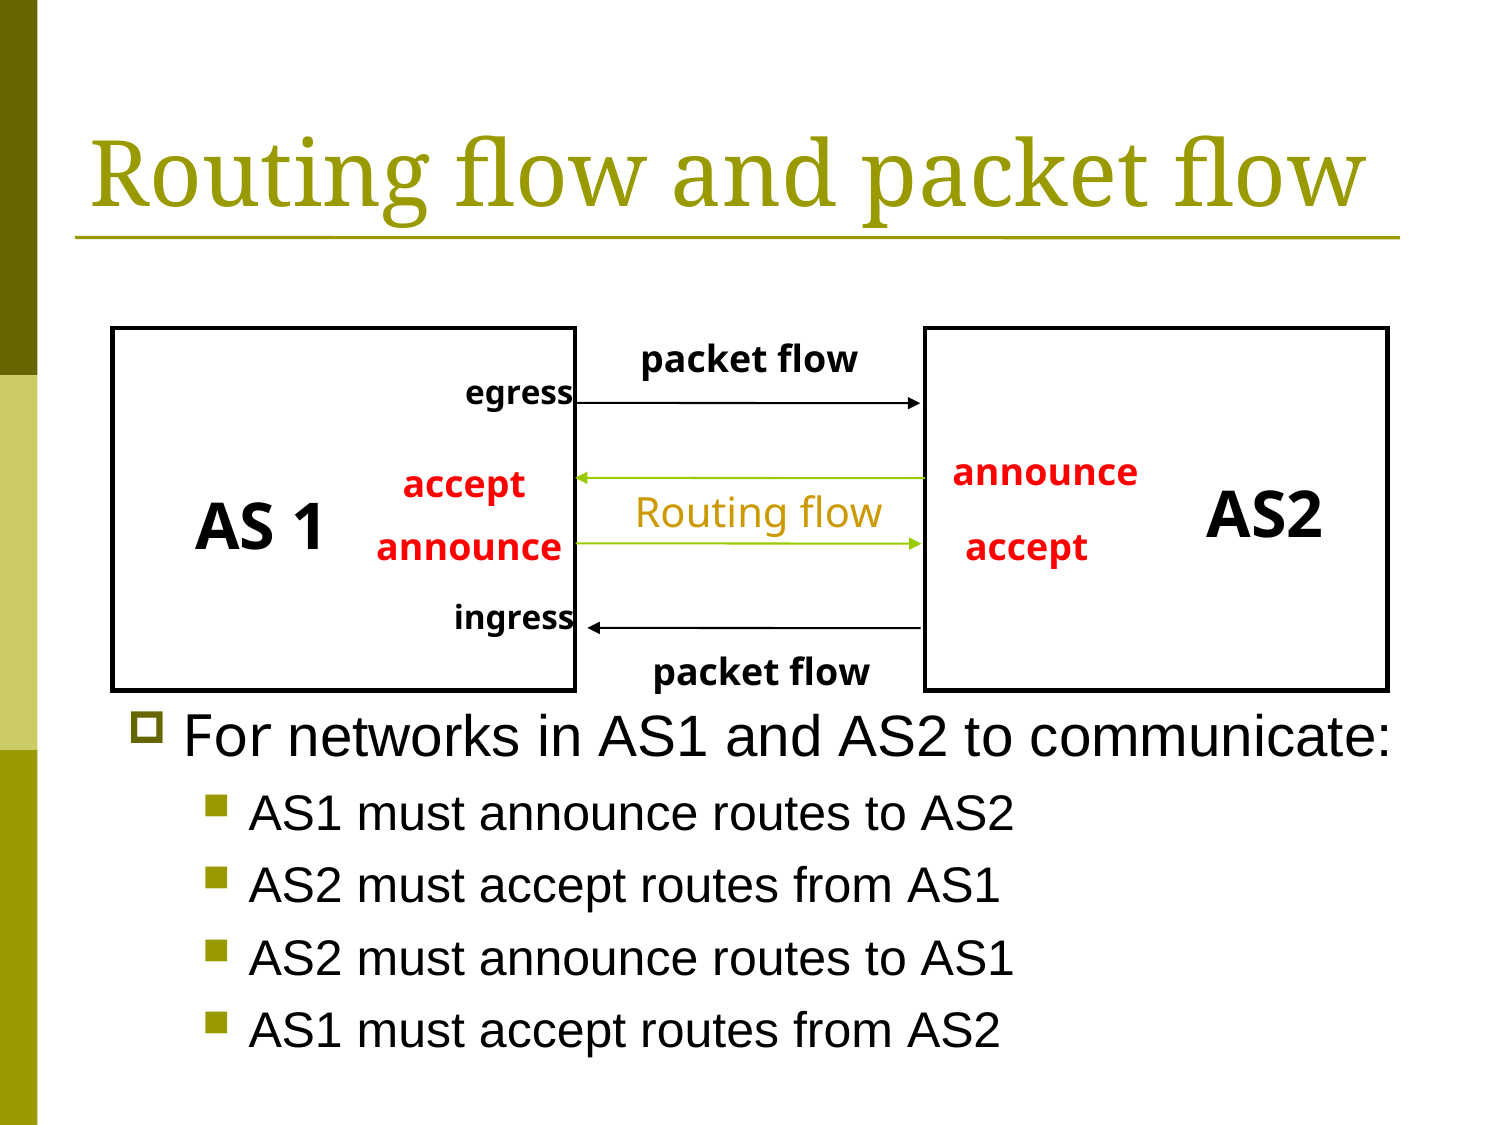

# Routing flow and packet flow
packet flow
egress
announce
accept
AS2
AS 1
 Routing flow
announce
accept
ingress
packet flow
For networks in AS1 and AS2 to communicate:
AS1 must announce routes to AS2
AS2 must accept routes from AS1
AS2 must announce routes to AS1
AS1 must accept routes from AS2